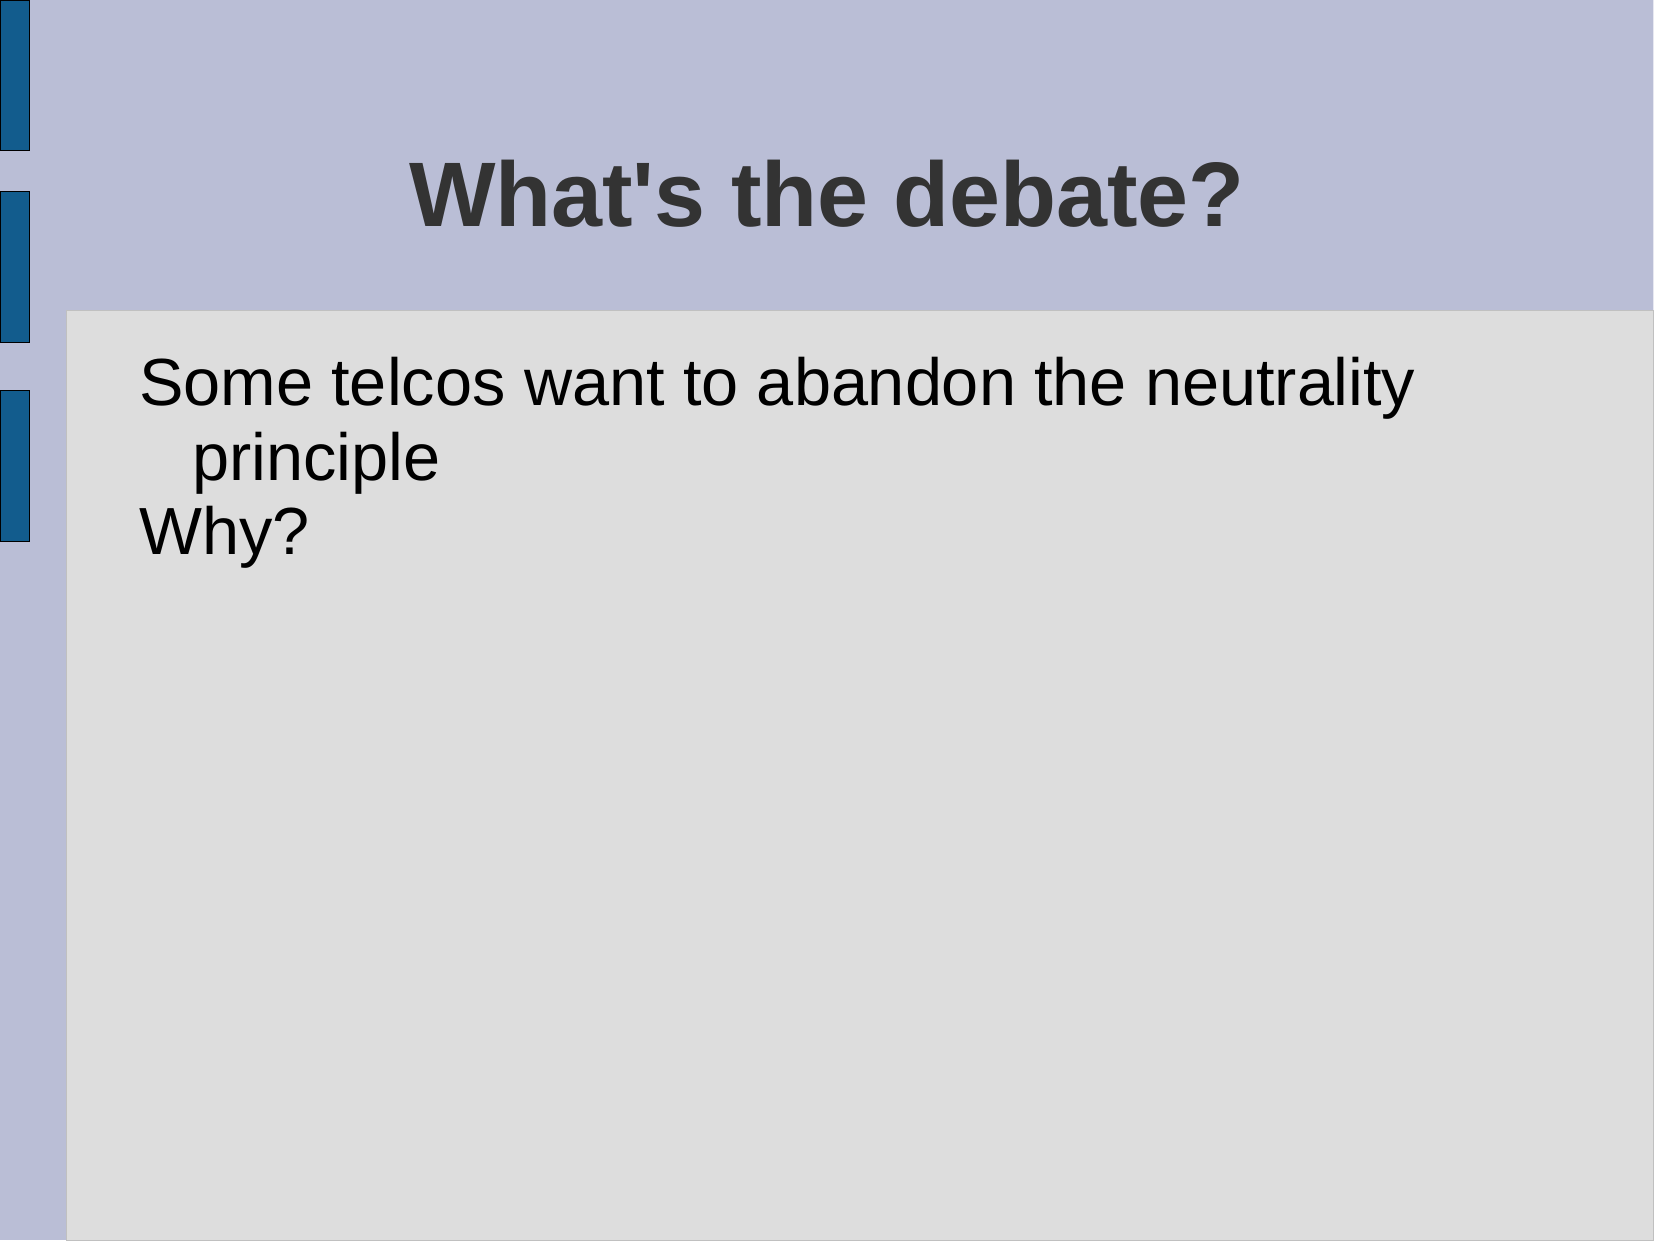

# What's the debate?
Some telcos want to abandon the neutrality principle
Why?